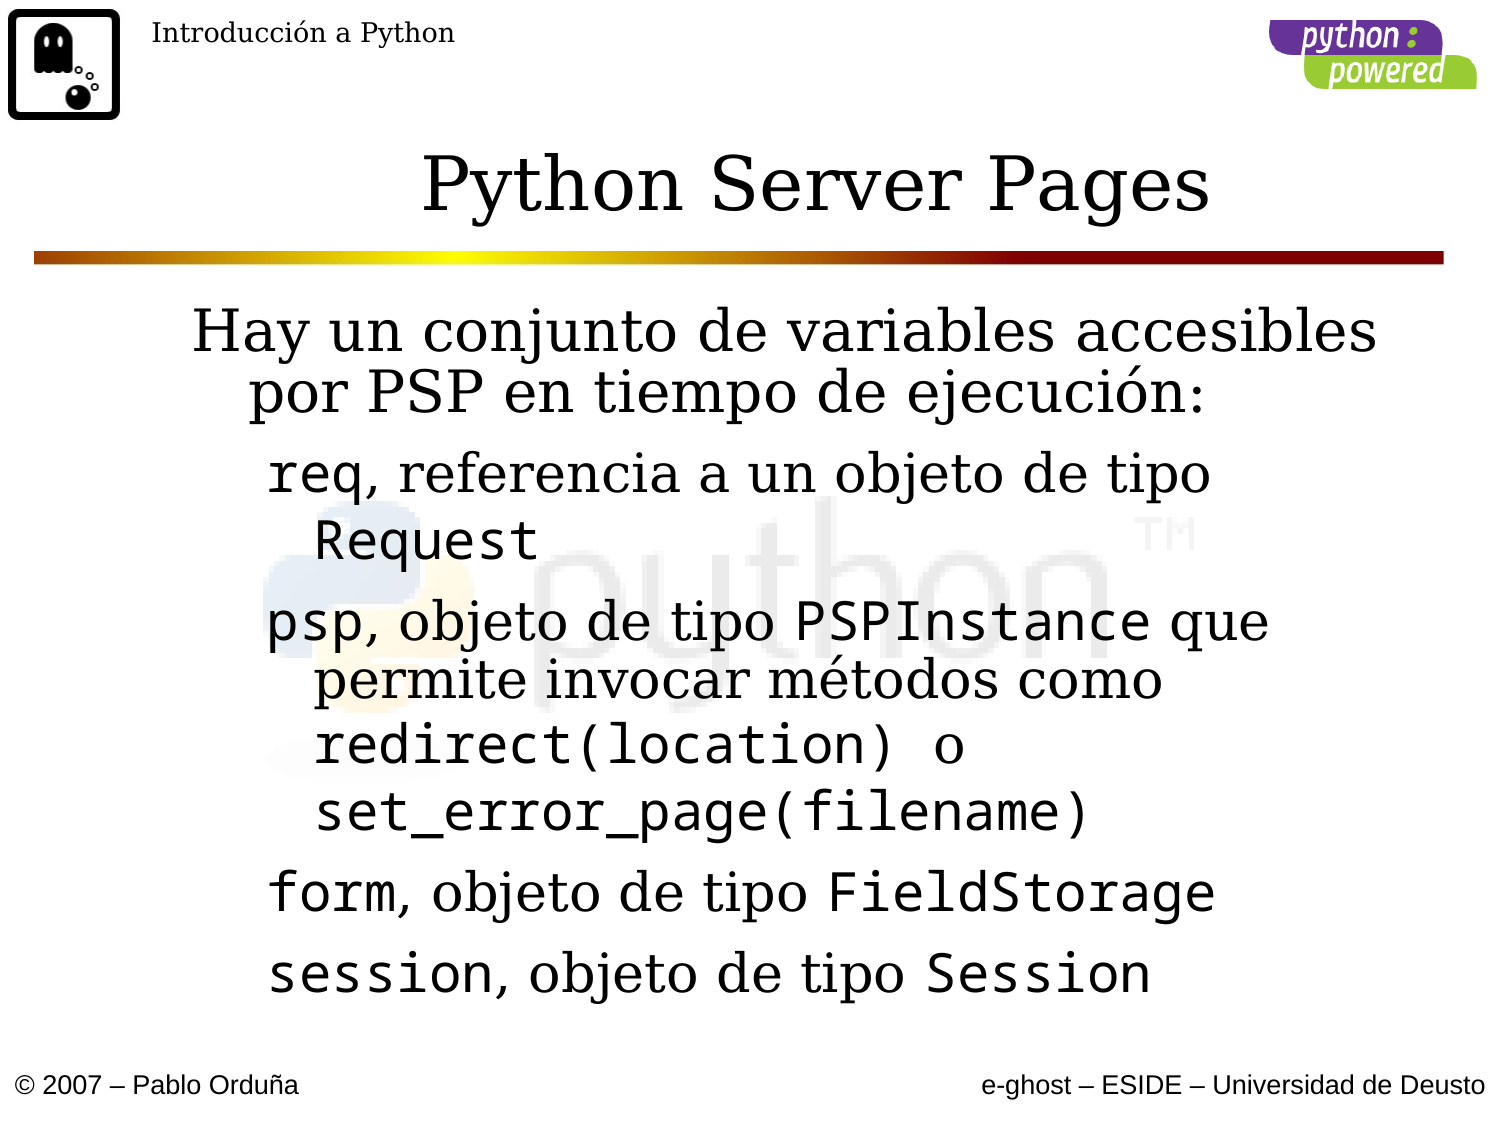

# Python Server Pages
Hay un conjunto de variables accesibles por PSP en tiempo de ejecución:
req, referencia a un objeto de tipo Request
psp, objeto de tipo PSPInstance que permite invocar métodos como redirect(location) o set_error_page(filename)
form, objeto de tipo FieldStorage
session, objeto de tipo Session